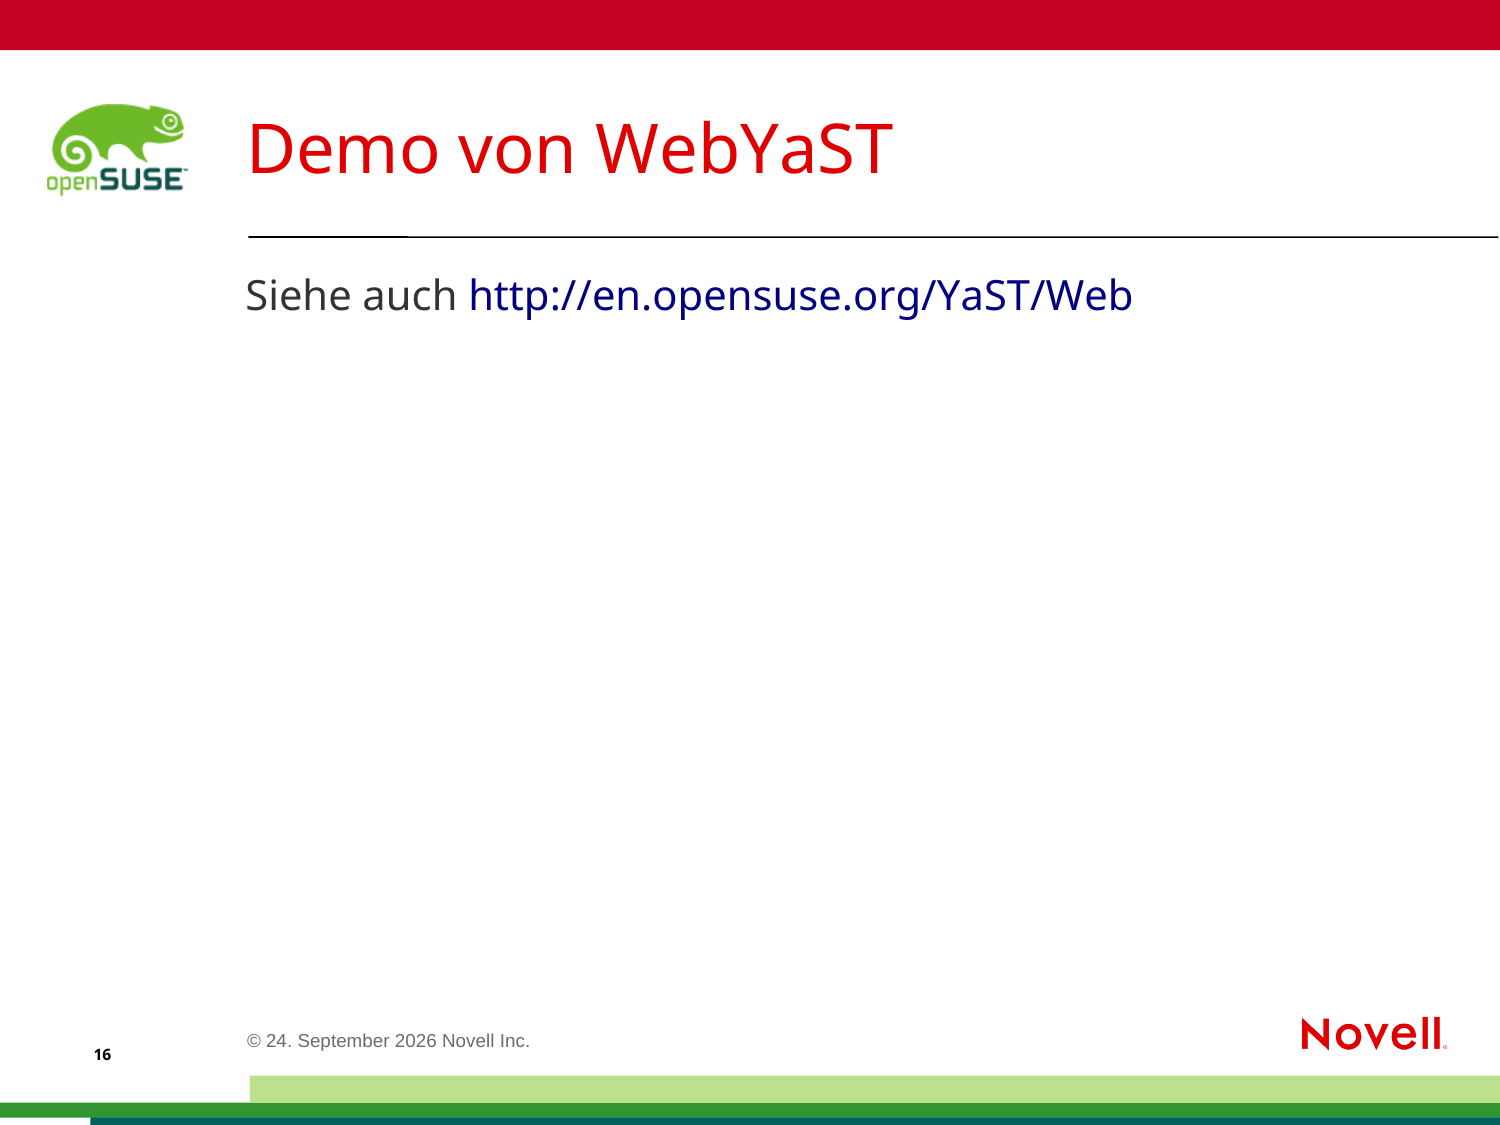

# Demo von WebYaST
Siehe auch http://en.opensuse.org/YaST/Web